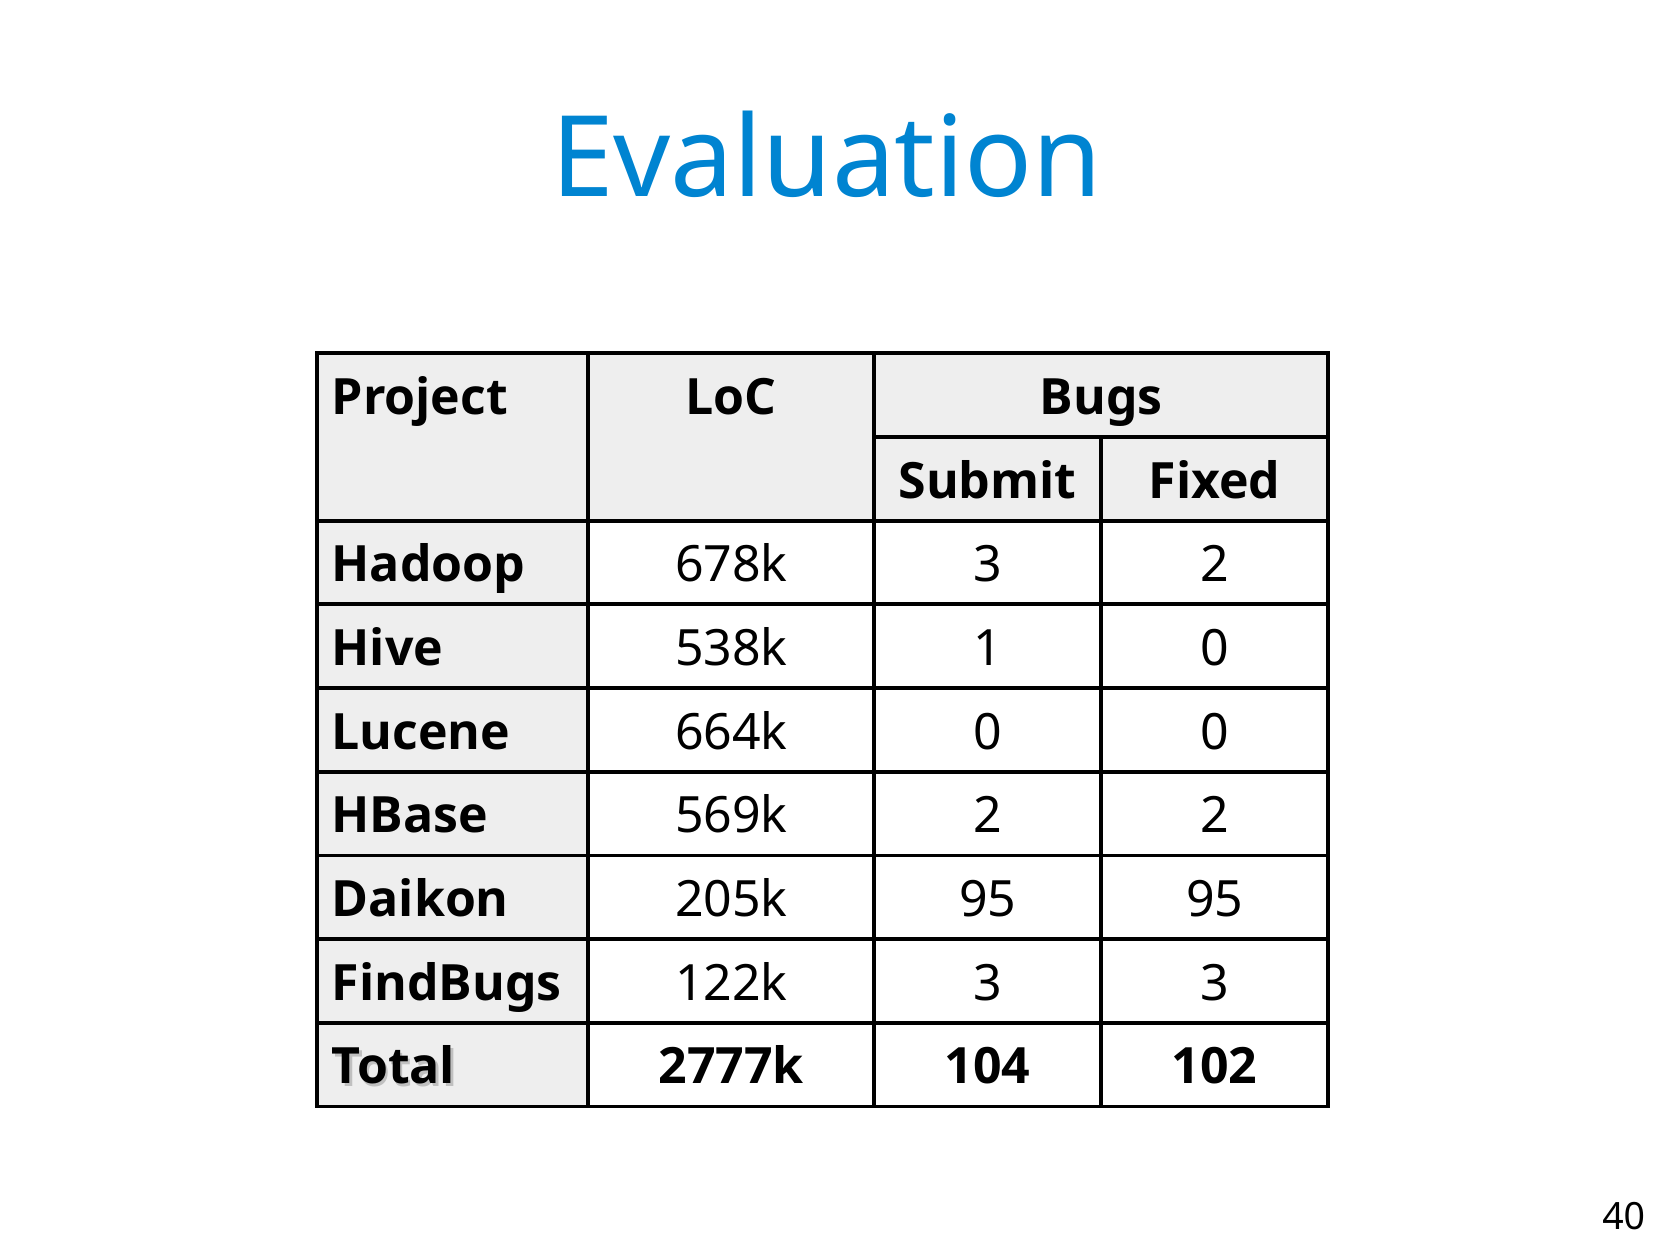

# Evaluation
| Project | LoC | Bugs | |
| --- | --- | --- | --- |
| | | Submit | Fixed |
| Hadoop | 678k | 3 | 2 |
| Hive | 538k | 1 | 0 |
| Lucene | 664k | 0 | 0 |
| HBase | 569k | 2 | 2 |
| Daikon | 205k | 95 | 95 |
| FindBugs | 122k | 3 | 3 |
| Total | 2777k | 104 | 102 |
40